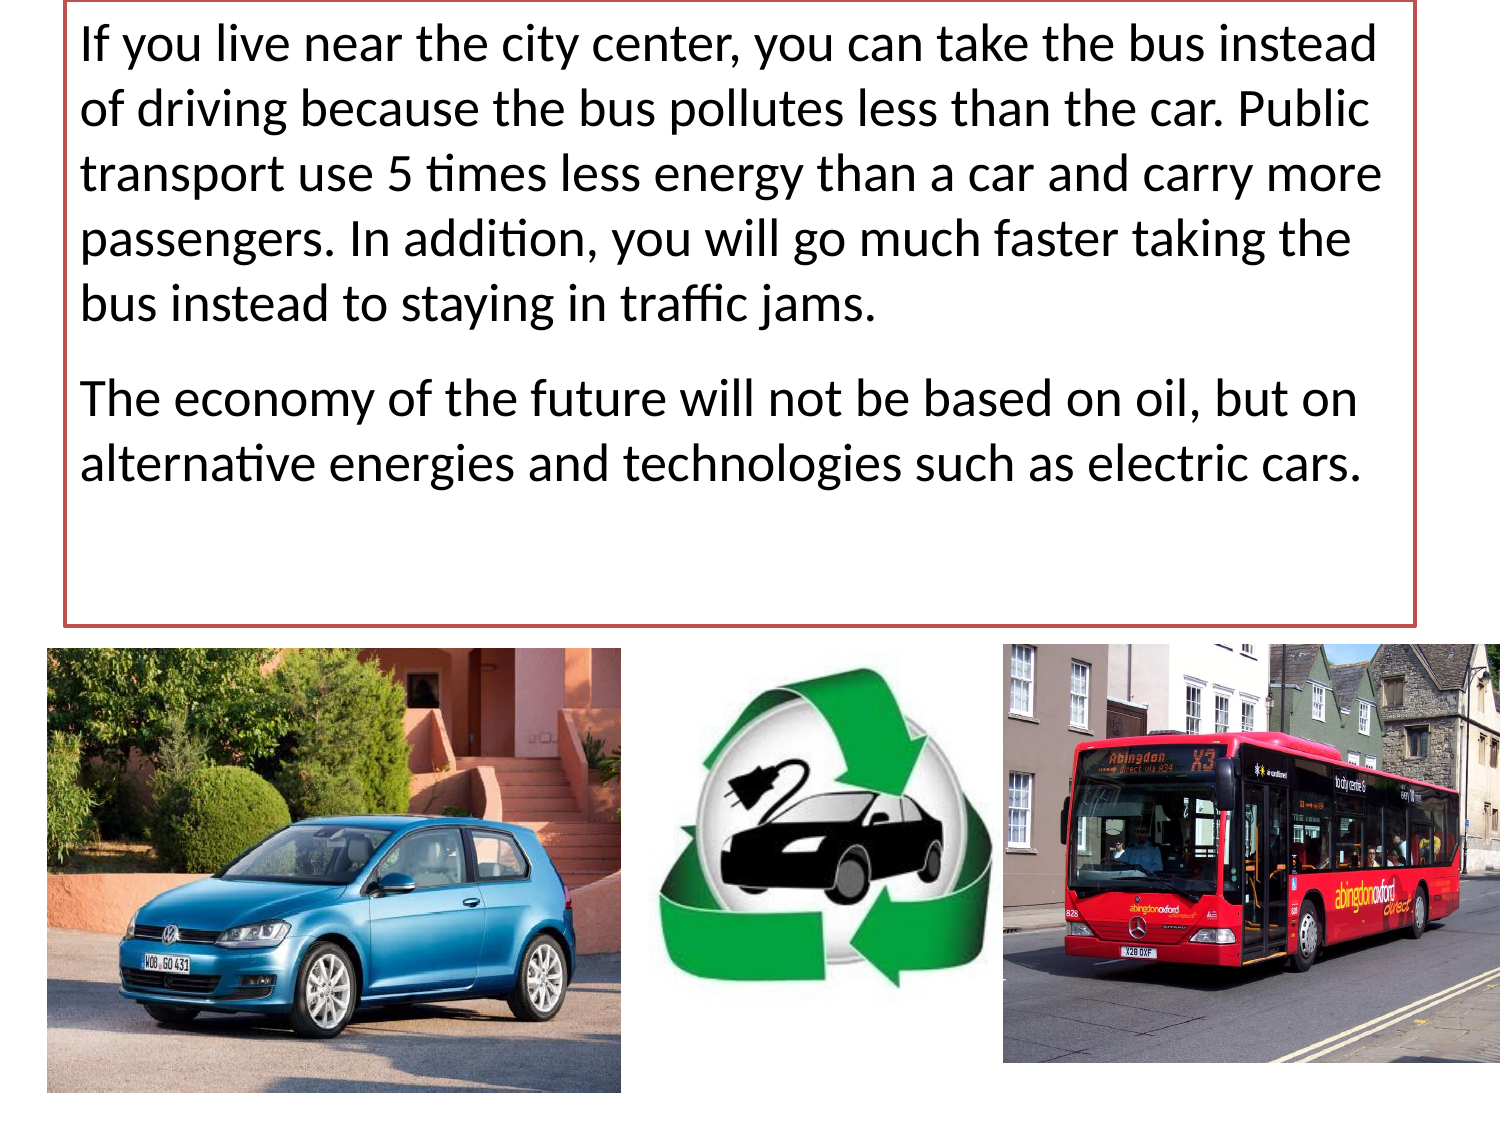

If you live near the city center, you can take the bus instead of driving because the bus pollutes less than the car. Public transport use 5 times less energy than a car and carry more passengers. In addition, you will go much faster taking the bus instead to staying in traffic jams.
The economy of the future will not be based on oil, but on alternative energies and technologies such as electric cars.
#